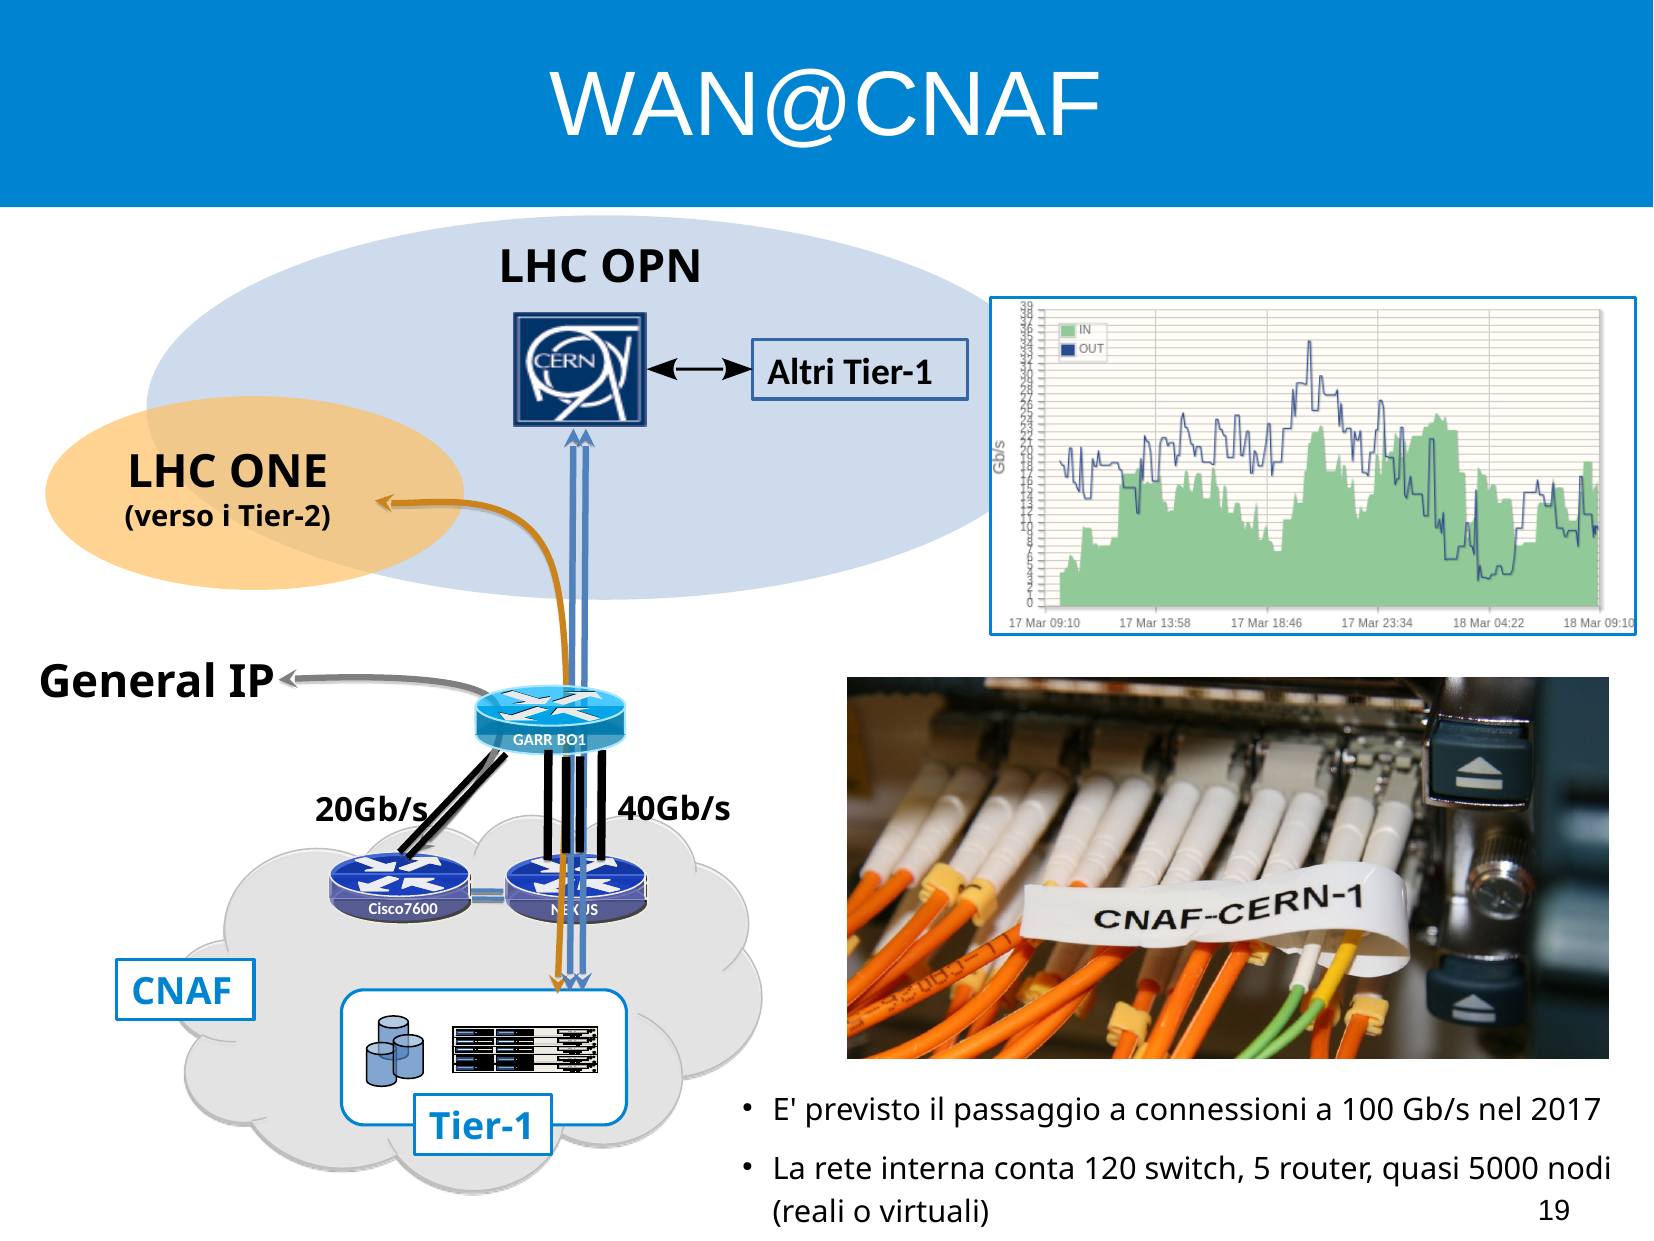

# WAN@CNAF
LHC OPN
Altri Tier-1
LHC ONE
(verso i Tier-2)
General IP
GARR Bo1
GARR BO1
40Gb/s
20Gb/s
Cisco7600
NEXUS
CNAF
Tier-1
E' previsto il passaggio a connessioni a 100 Gb/s nel 2017
La rete interna conta 120 switch, 5 router, quasi 5000 nodi (reali o virtuali)
19